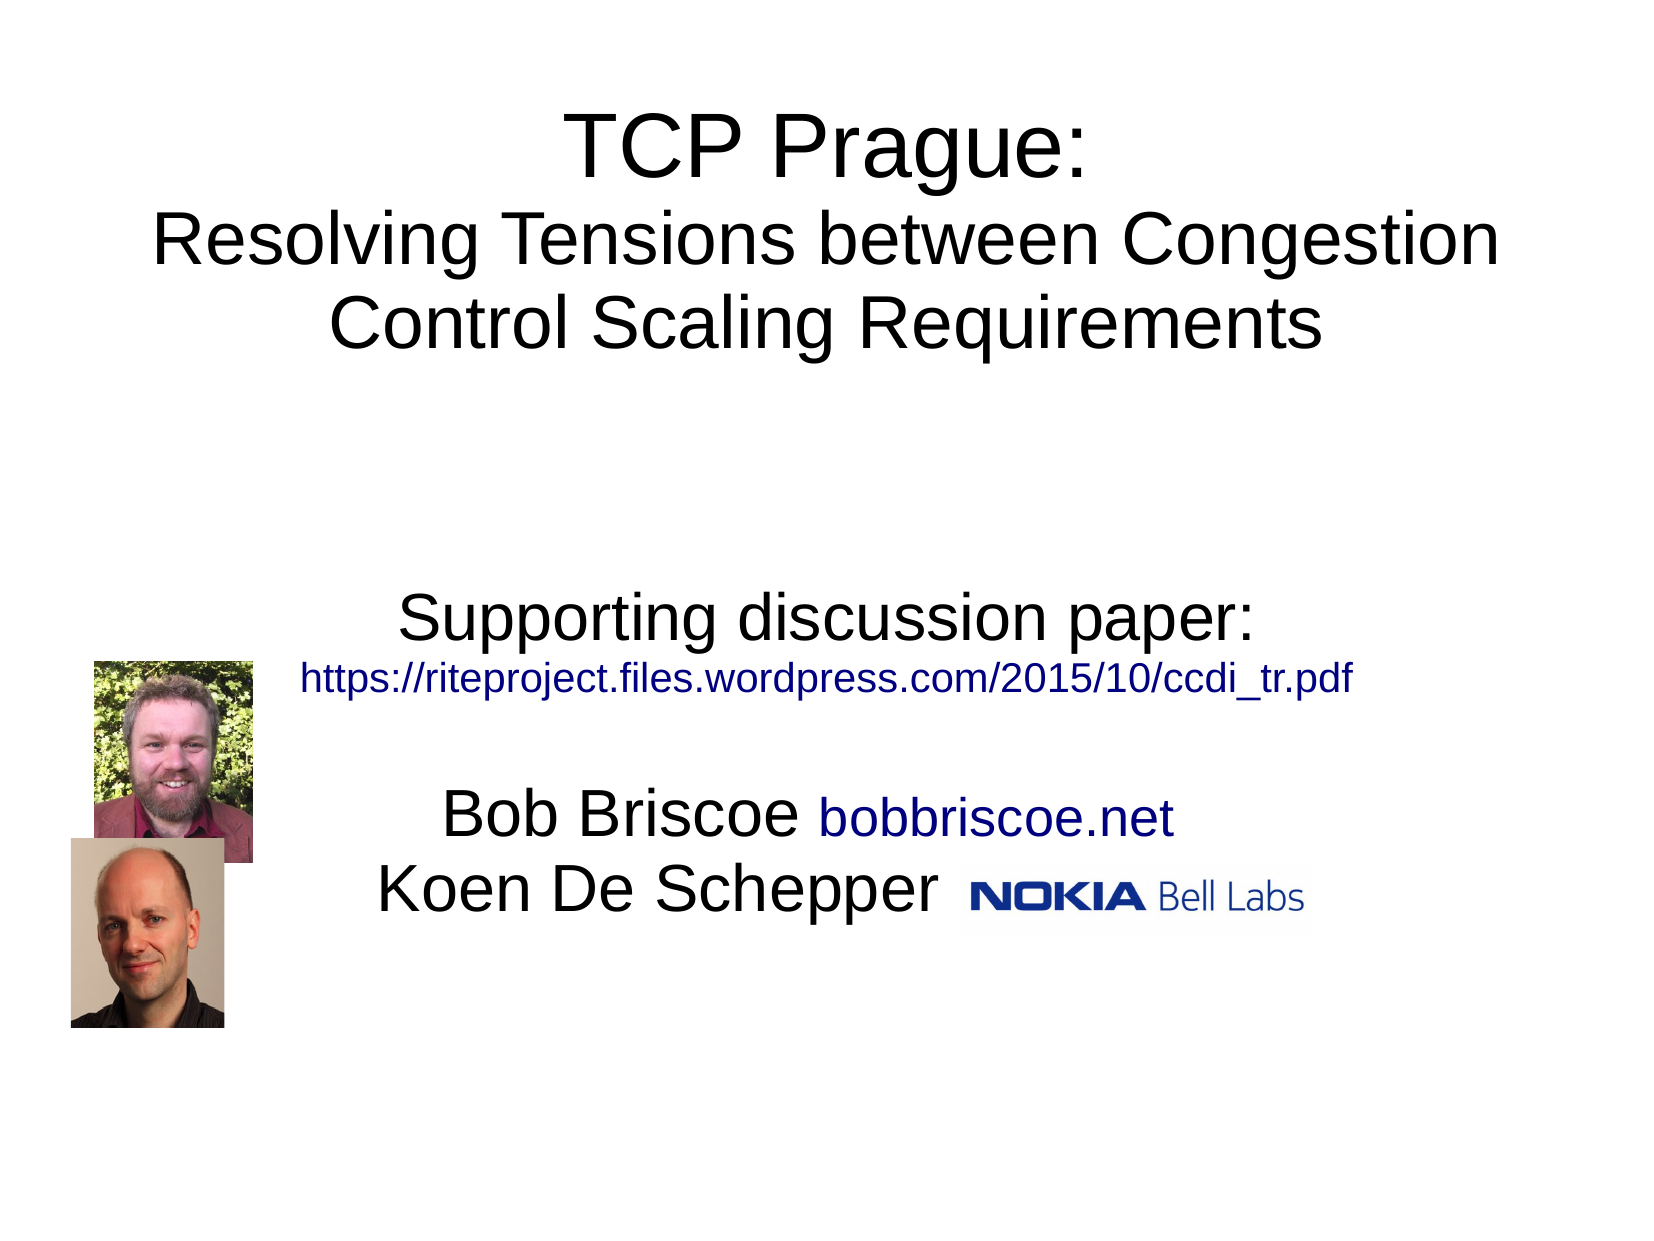

# TCP Prague: Resolving Tensions between Congestion Control Scaling Requirements
Supporting discussion paper:
https://riteproject.files.wordpress.com/2015/10/ccdi_tr.pdf
Bob Briscoe bobbriscoe.net
Koen De Schepper Nokia Bell Labs